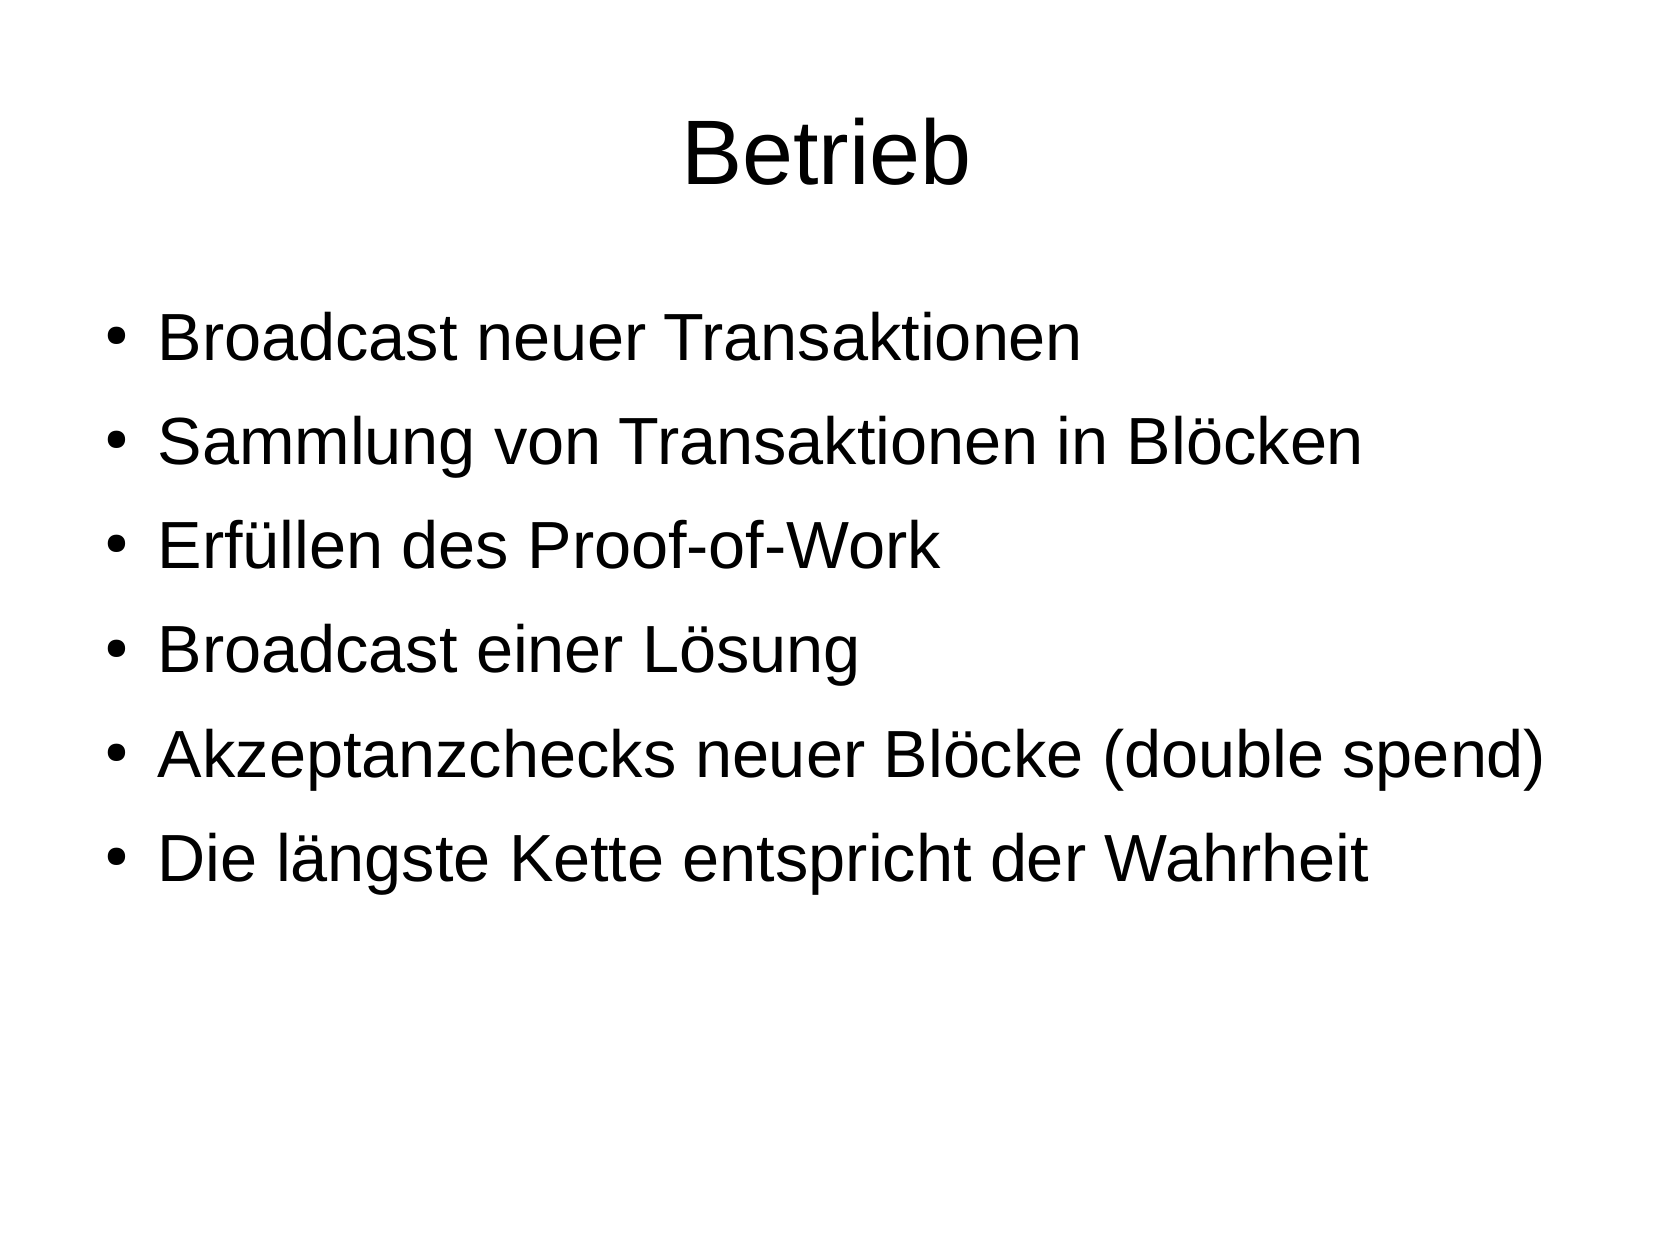

# Betrieb
Broadcast neuer Transaktionen
Sammlung von Transaktionen in Blöcken
Erfüllen des Proof-of-Work
Broadcast einer Lösung
Akzeptanzchecks neuer Blöcke (double spend)
Die längste Kette entspricht der Wahrheit